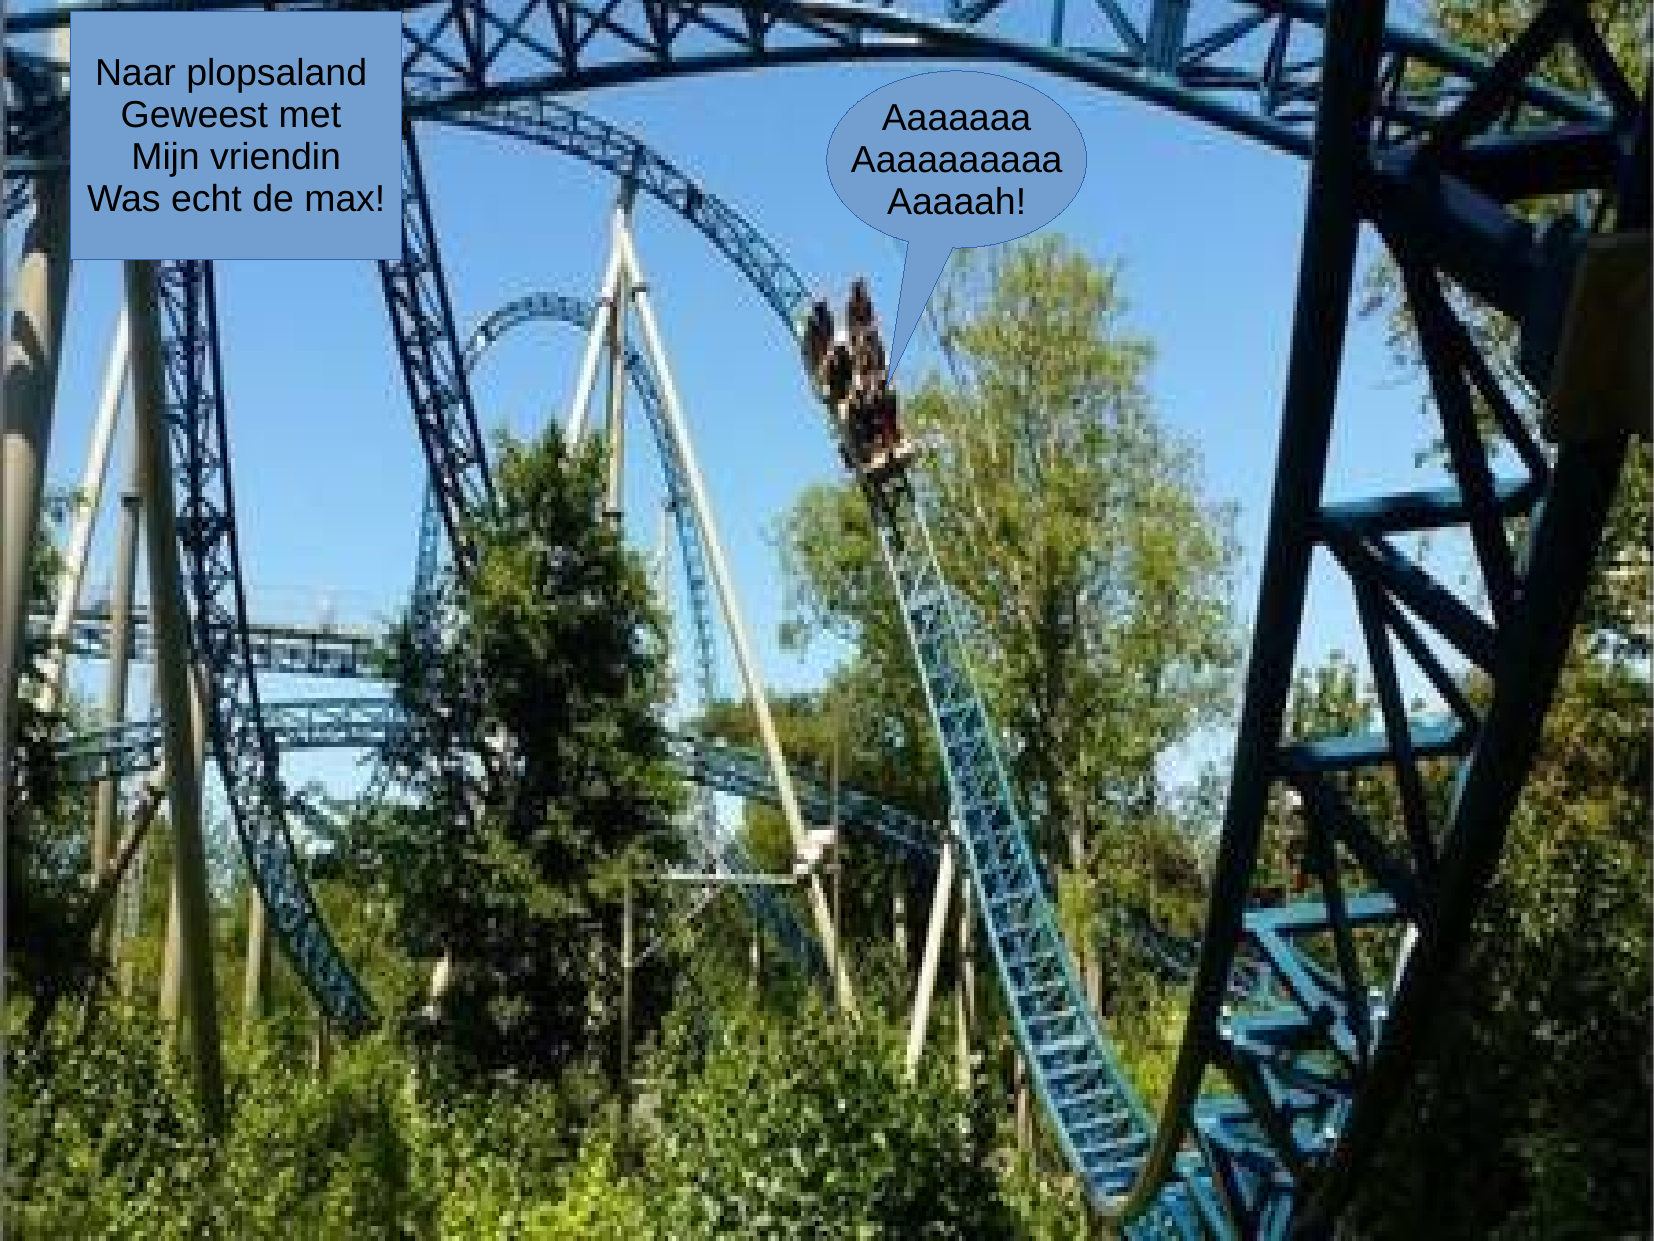

Naar plopsaland
Geweest met
Mijn vriendin
Was echt de max!
Aaaaaaa
Aaaaaaaaaa
Aaaaah!